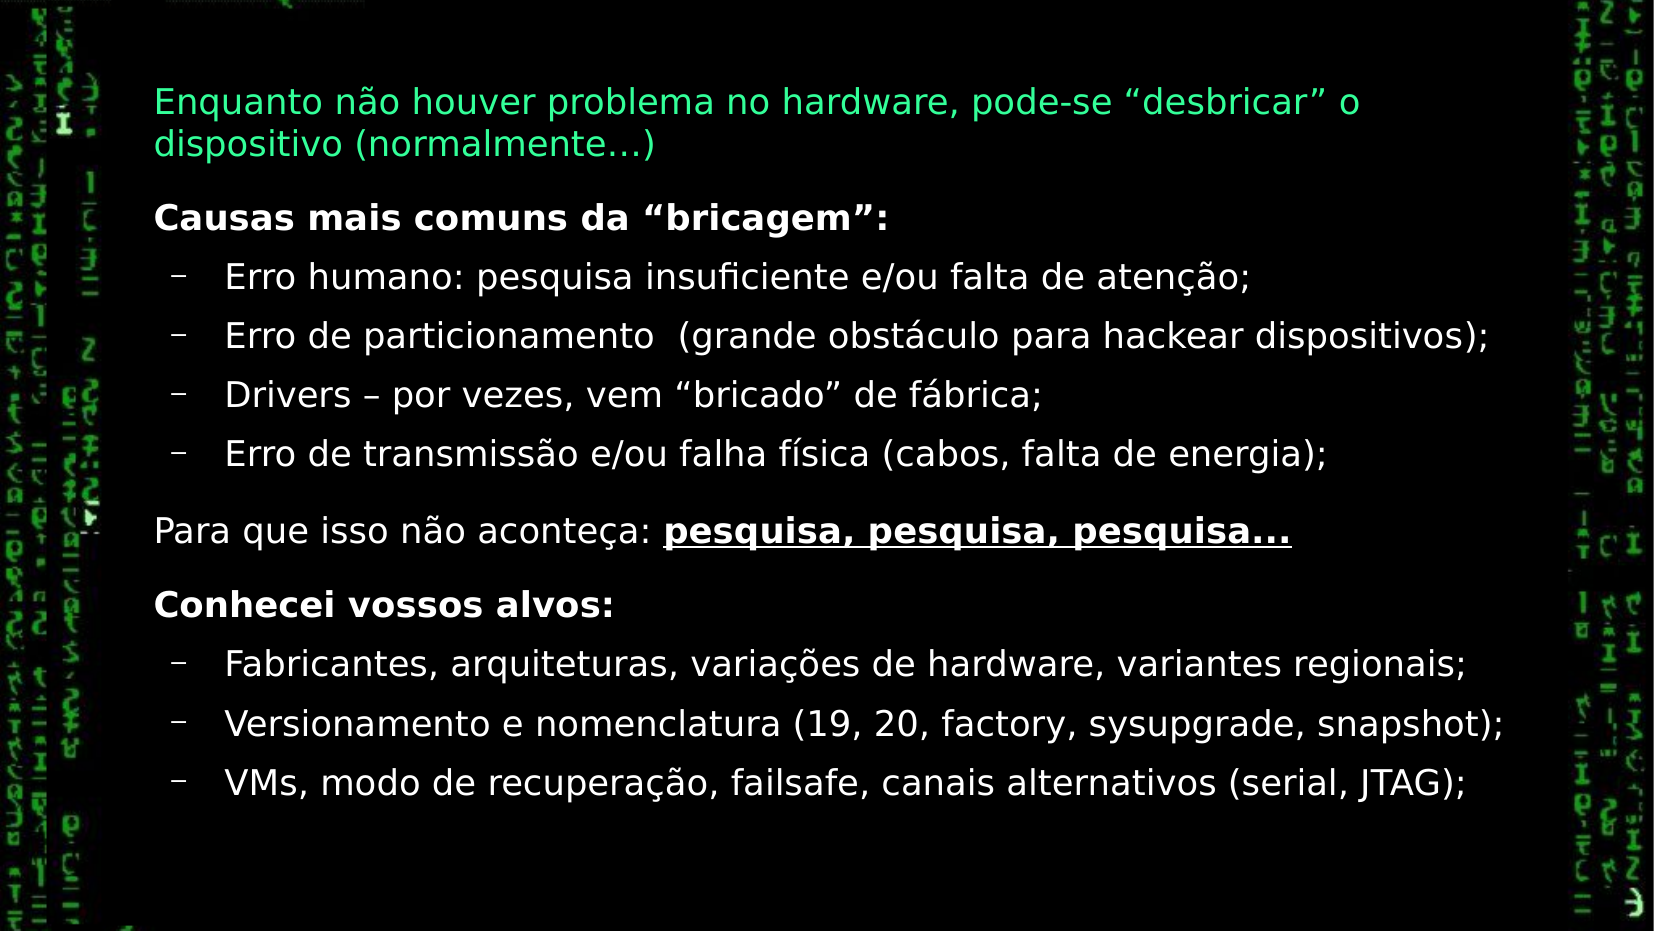

# Enquanto não houver problema no hardware, pode-se “desbricar” o dispositivo (normalmente…)
Causas mais comuns da “bricagem”:
Erro humano: pesquisa insuficiente e/ou falta de atenção;
Erro de particionamento (grande obstáculo para hackear dispositivos);
Drivers – por vezes, vem “bricado” de fábrica;
Erro de transmissão e/ou falha física (cabos, falta de energia);
Para que isso não aconteça: pesquisa, pesquisa, pesquisa...
Conhecei vossos alvos:
Fabricantes, arquiteturas, variações de hardware, variantes regionais;
Versionamento e nomenclatura (19, 20, factory, sysupgrade, snapshot);
VMs, modo de recuperação, failsafe, canais alternativos (serial, JTAG);